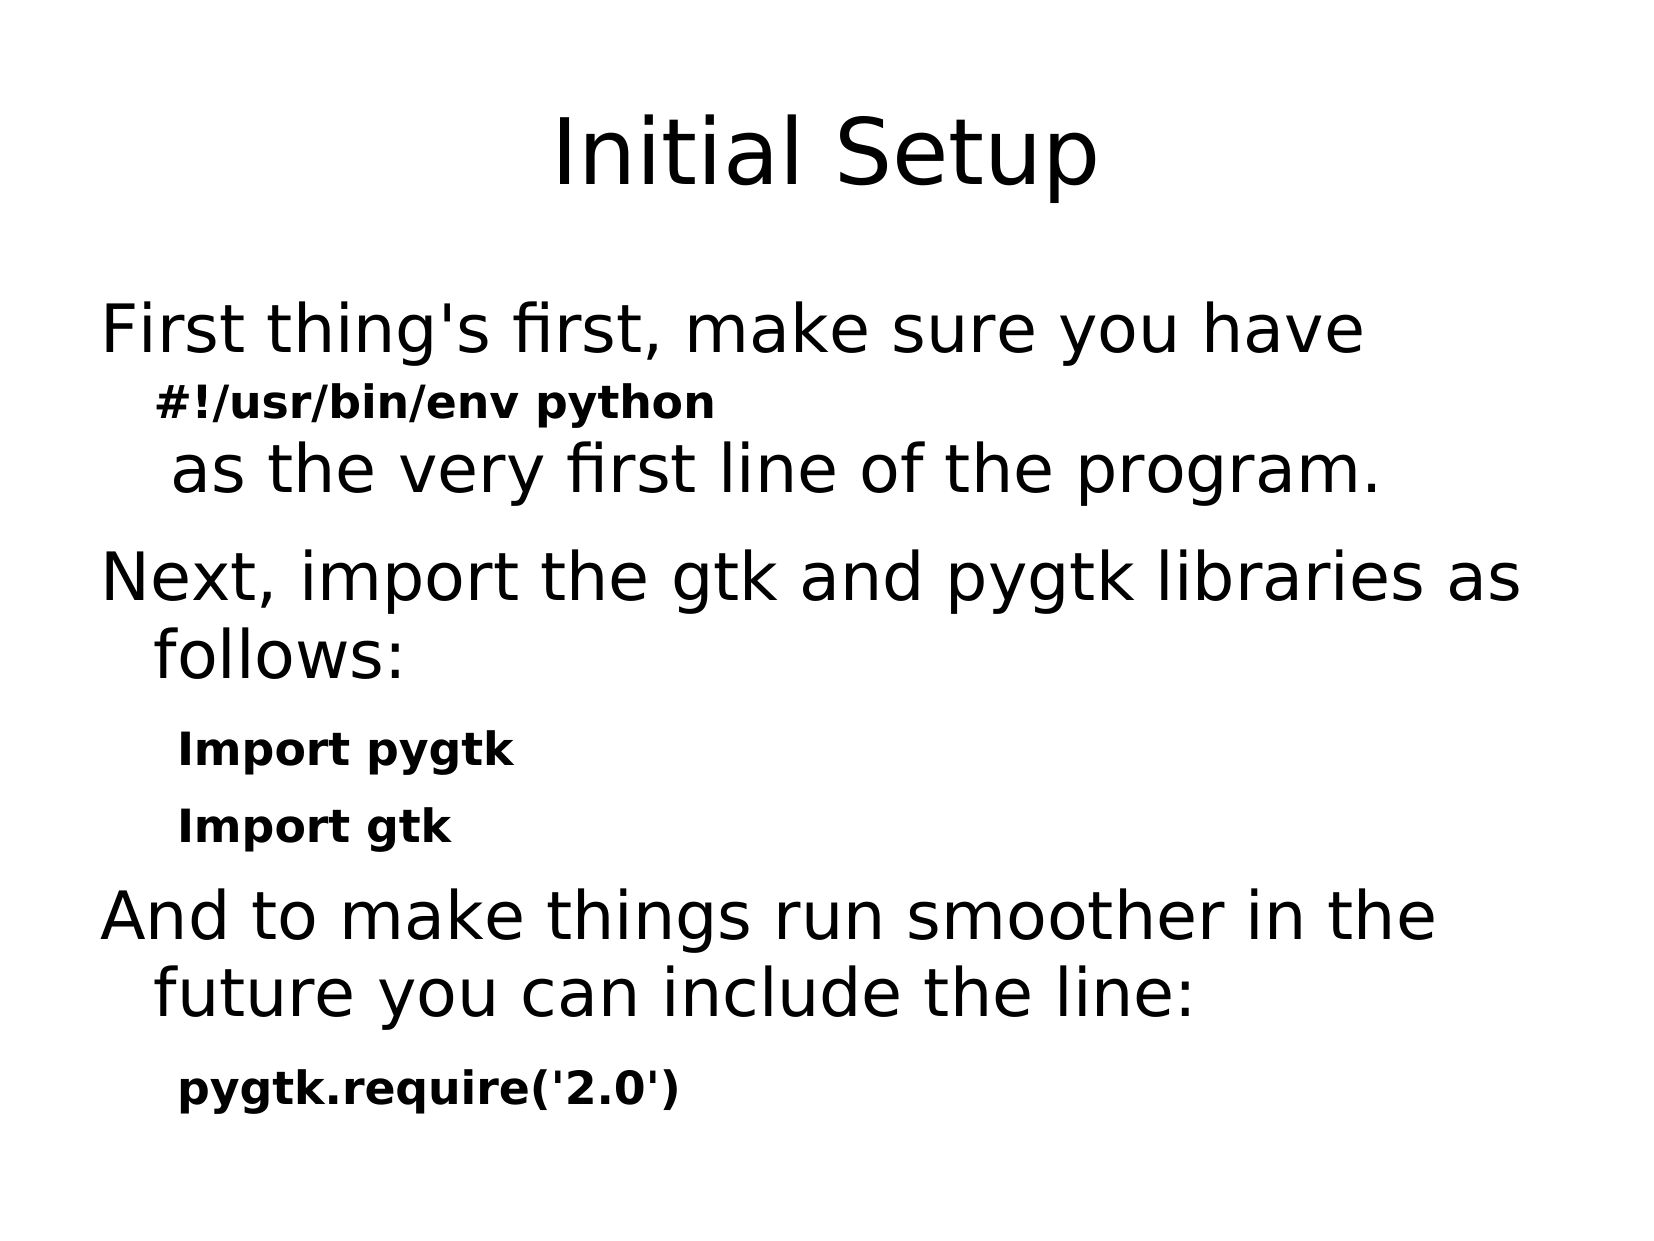

# Initial Setup
First thing's first, make sure you have #!/usr/bin/env python											 as the very first line of the program.
Next, import the gtk and pygtk libraries as follows:
Import pygtk
Import gtk
And to make things run smoother in the future you can include the line:
pygtk.require('2.0')